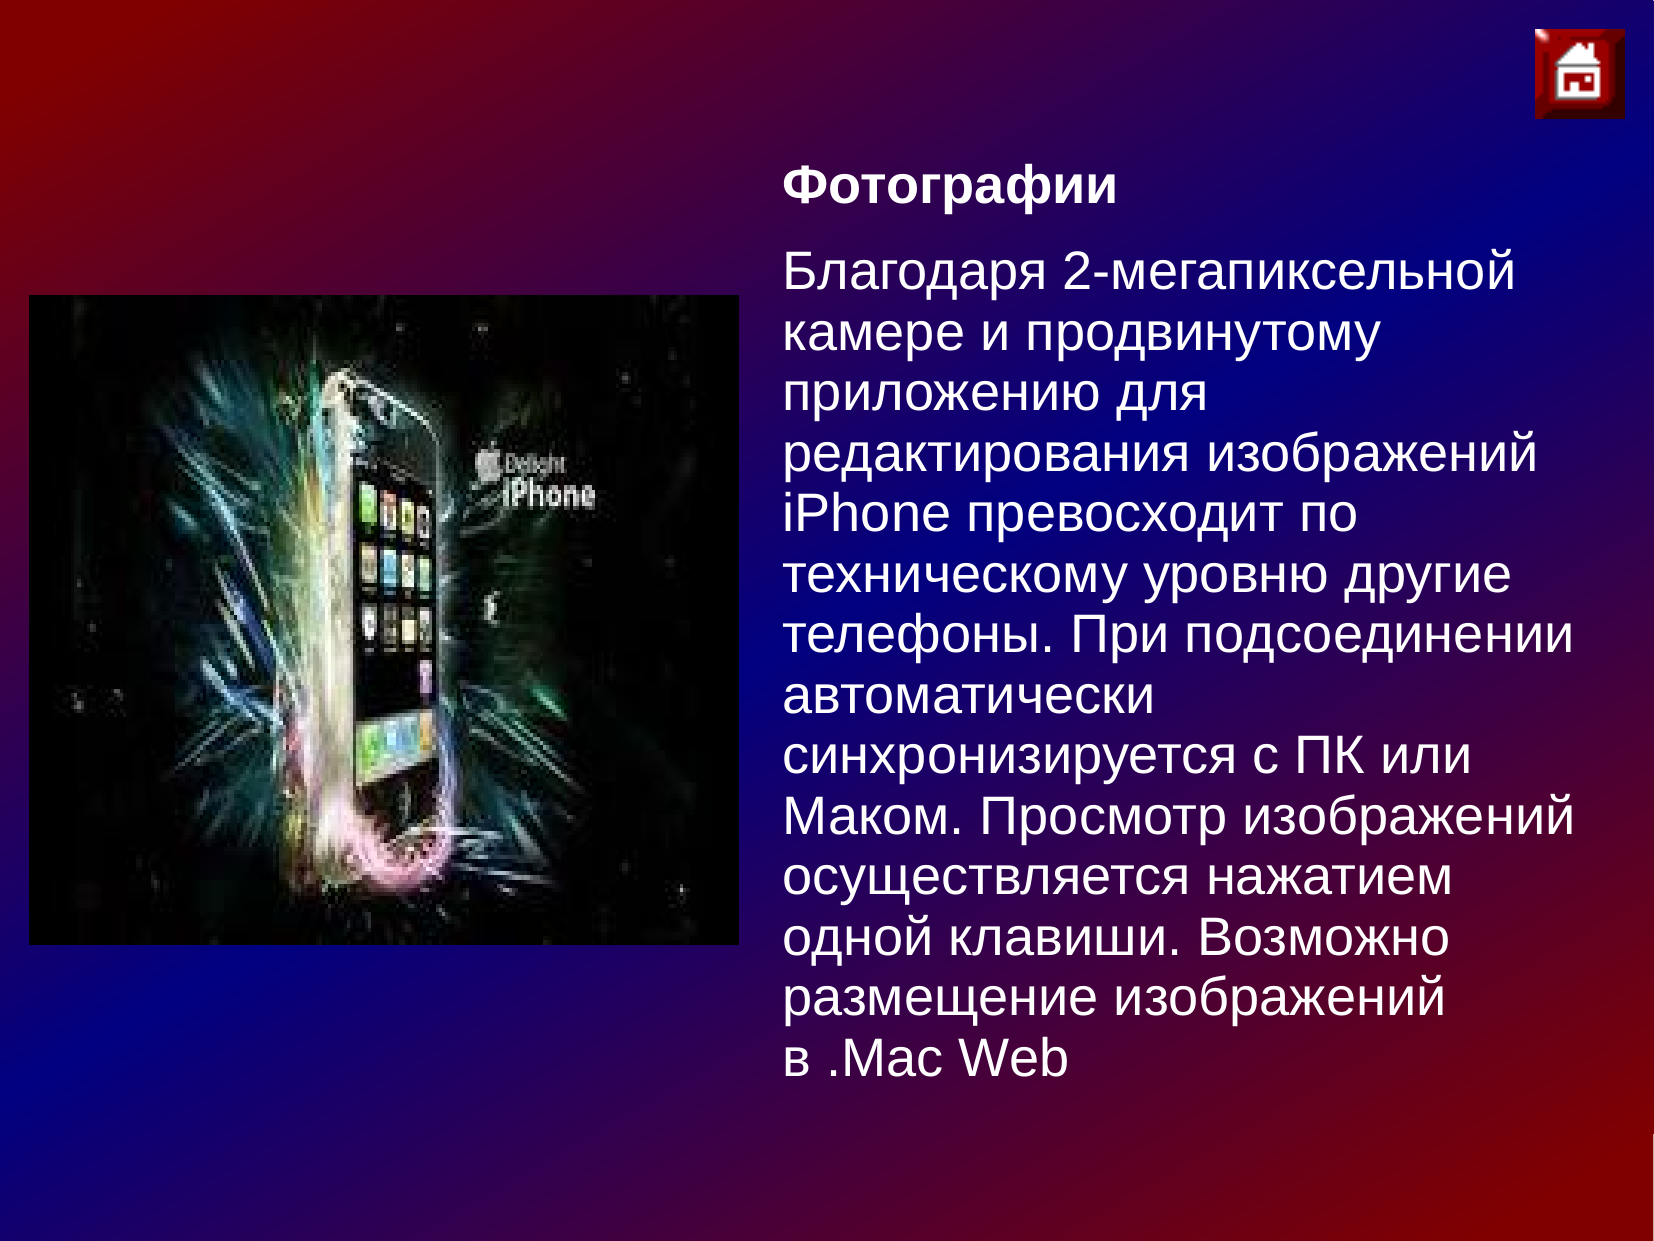

Фотографии
Благодаря 2-мегапиксельной камере и продвинутому приложению для редактирования изображений iPhone превосходит по техническому уровню другие телефоны. При подсоединении автоматически синхронизируется с ПК или Маком. Просмотр изображений осуществляется нажатием одной клавиши. Возможно размещение изображений в .Mac Web